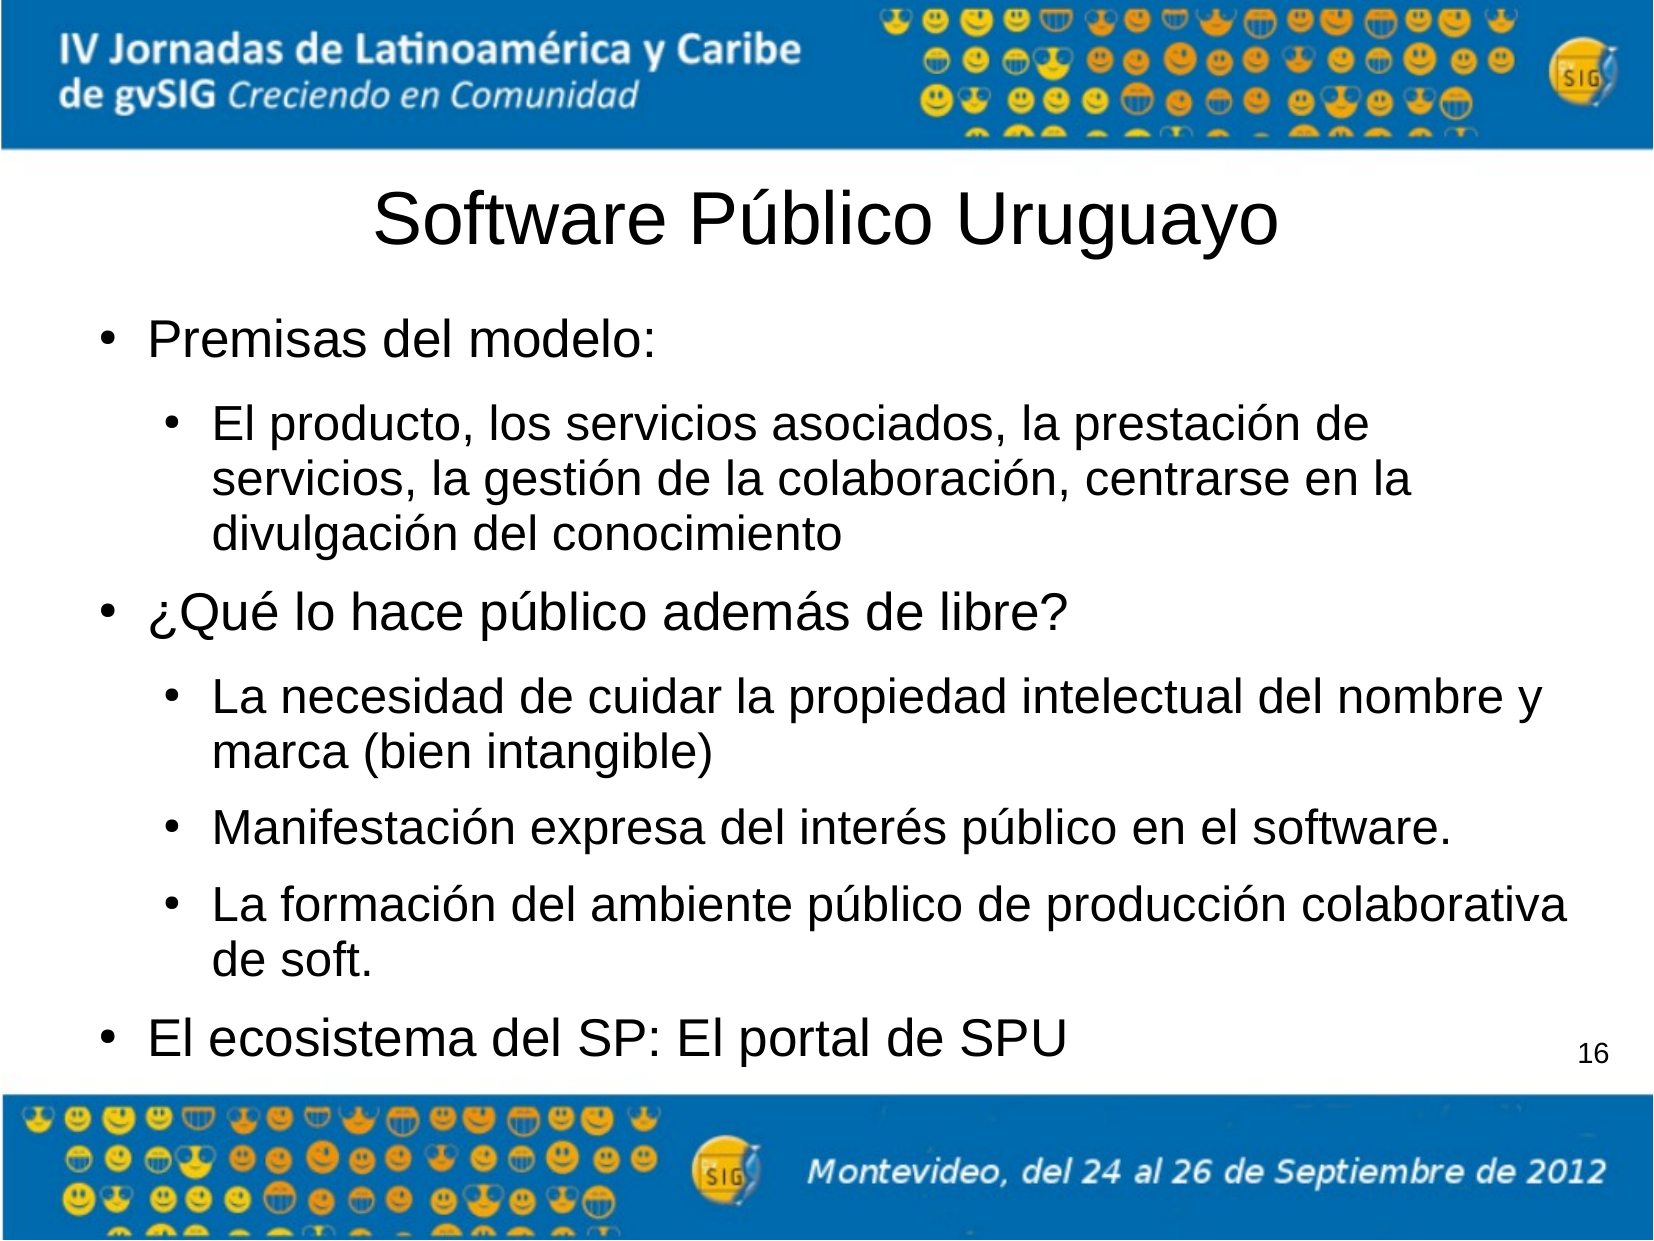

# Software Público Uruguayo
Premisas del modelo:
El producto, los servicios asociados, la prestación de servicios, la gestión de la colaboración, centrarse en la divulgación del conocimiento
¿Qué lo hace público además de libre?
La necesidad de cuidar la propiedad intelectual del nombre y marca (bien intangible)
Manifestación expresa del interés público en el software.
La formación del ambiente público de producción colaborativa de soft.
El ecosistema del SP: El portal de SPU
16